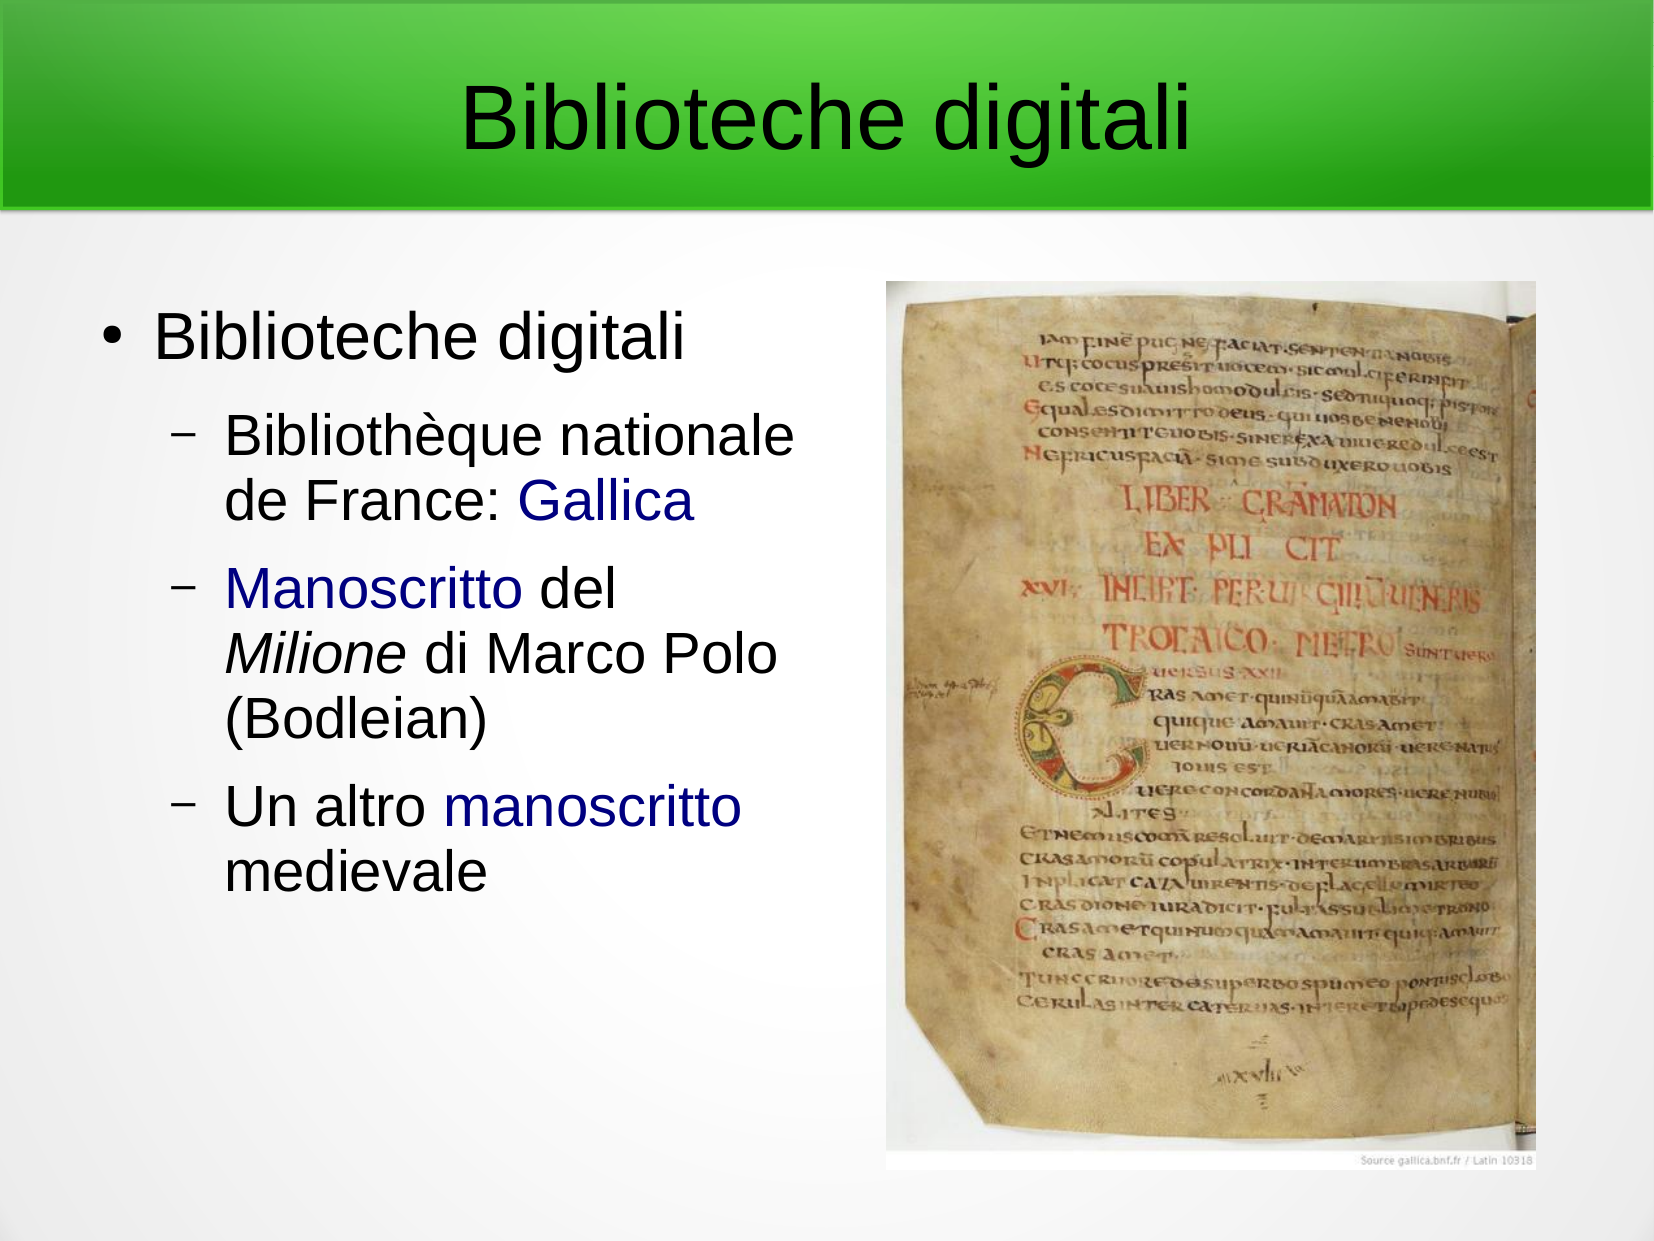

# Biblioteche digitali
Biblioteche digitali
Bibliothèque nationale de France: Gallica
Manoscritto del Milione di Marco Polo (Bodleian)
Un altro manoscritto medievale